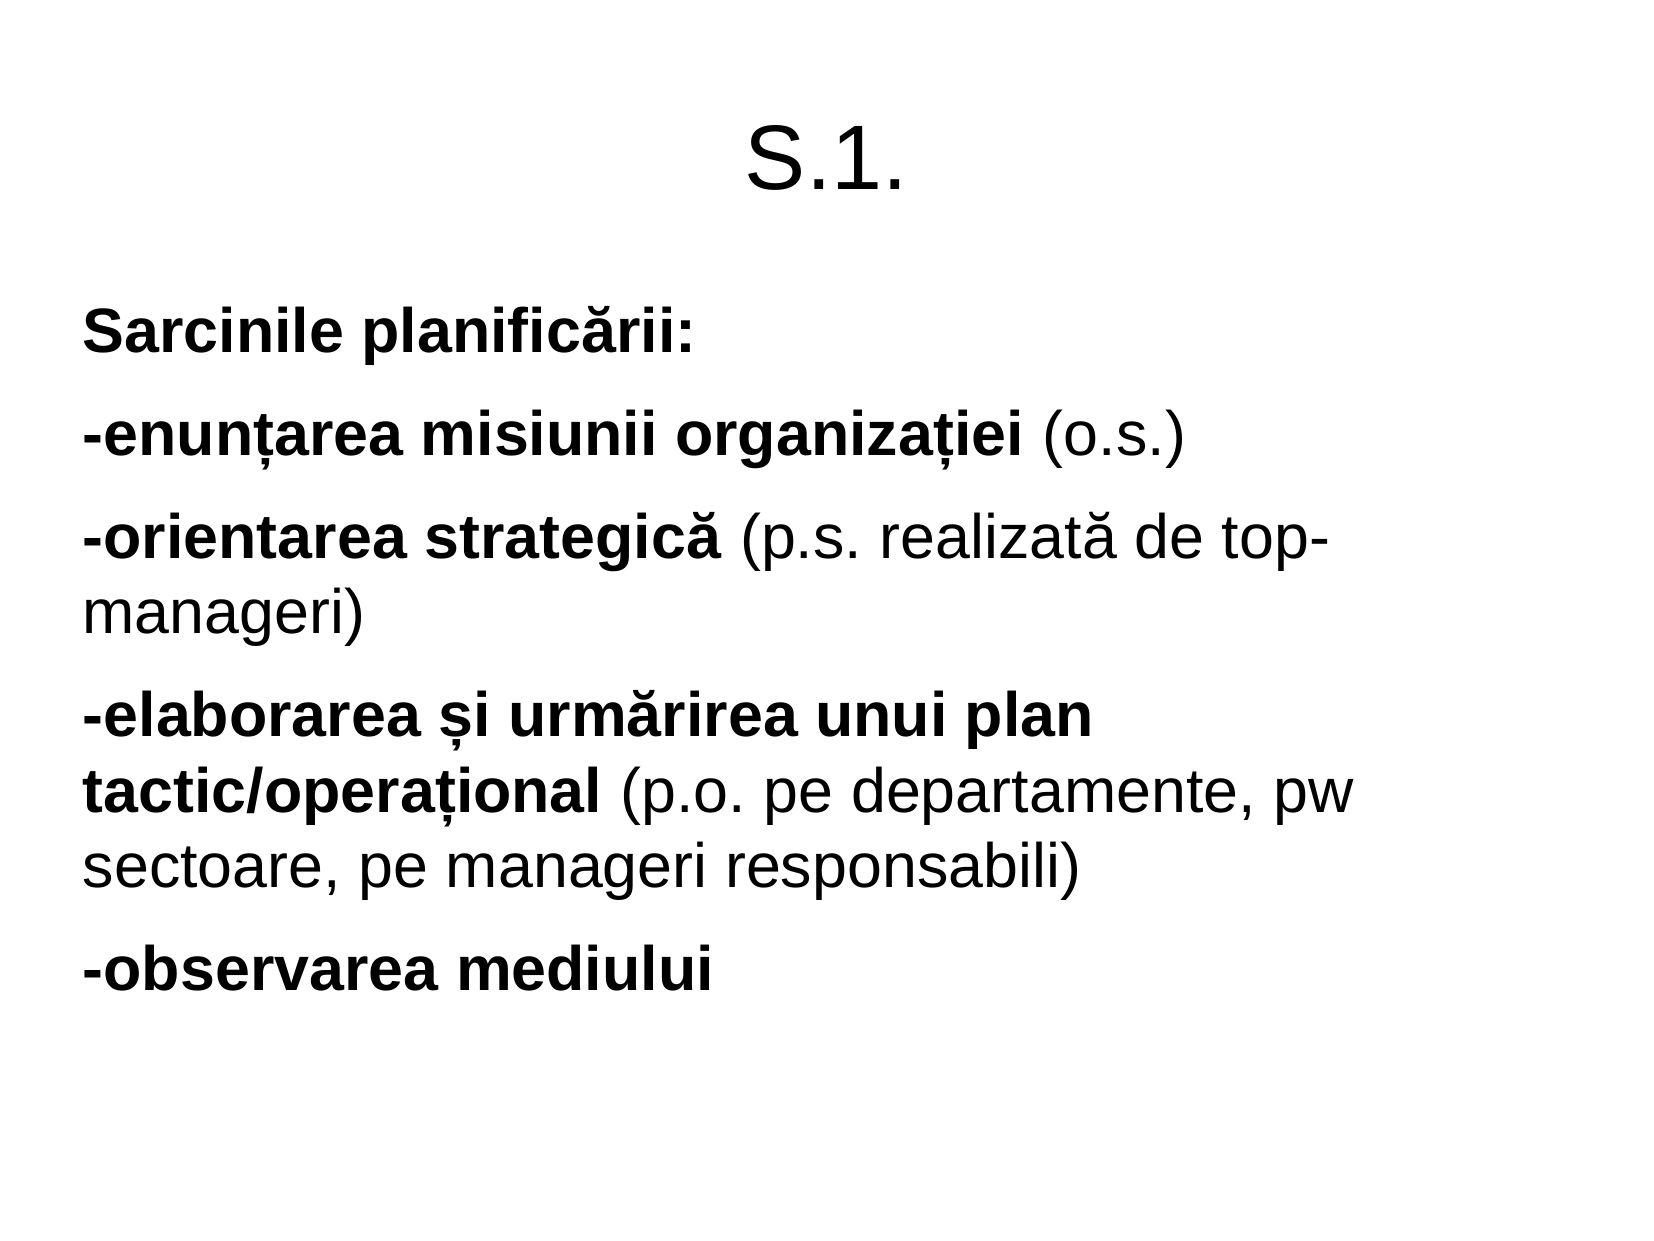

# S.1.
Sarcinile planificării:
-enunțarea misiunii organizației (o.s.)
-orientarea strategică (p.s. realizată de top-manageri)
-elaborarea și urmărirea unui plan tactic/operațional (p.o. pe departamente, pw sectoare, pe manageri responsabili)
-observarea mediului